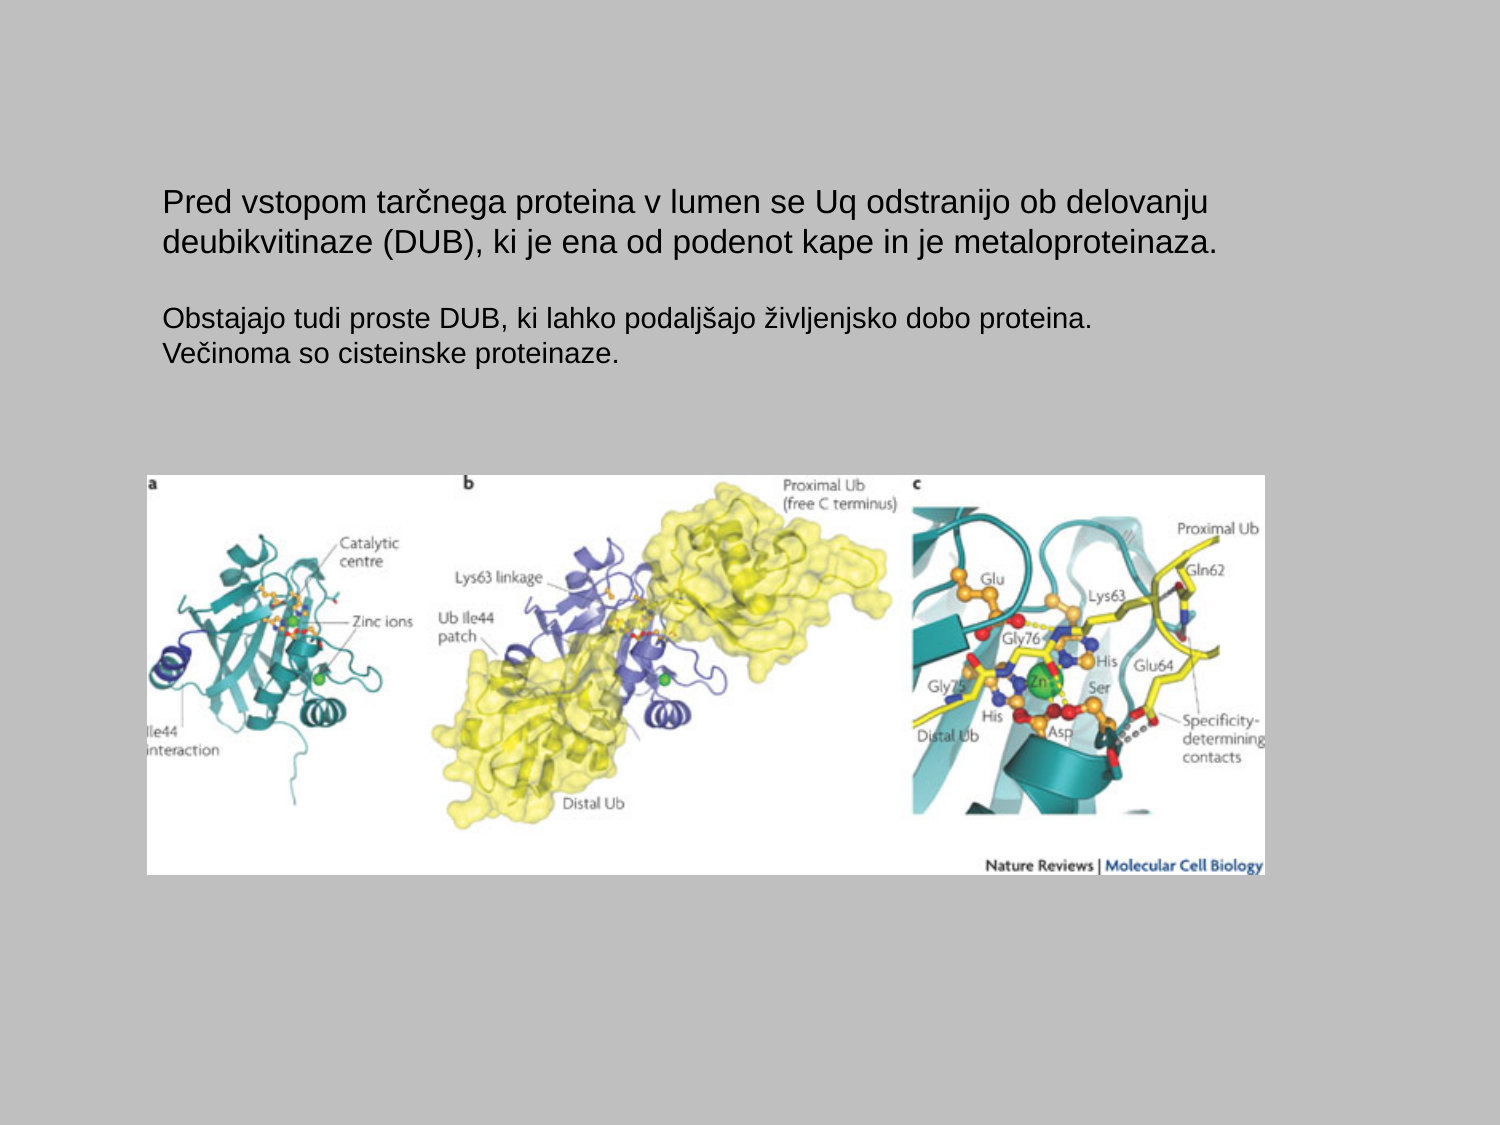

Pred vstopom tarčnega proteina v lumen se Uq odstranijo ob delovanju
deubikvitinaze (DUB), ki je ena od podenot kape in je metaloproteinaza.
Obstajajo tudi proste DUB, ki lahko podaljšajo življenjsko dobo proteina.
Večinoma so cisteinske proteinaze.